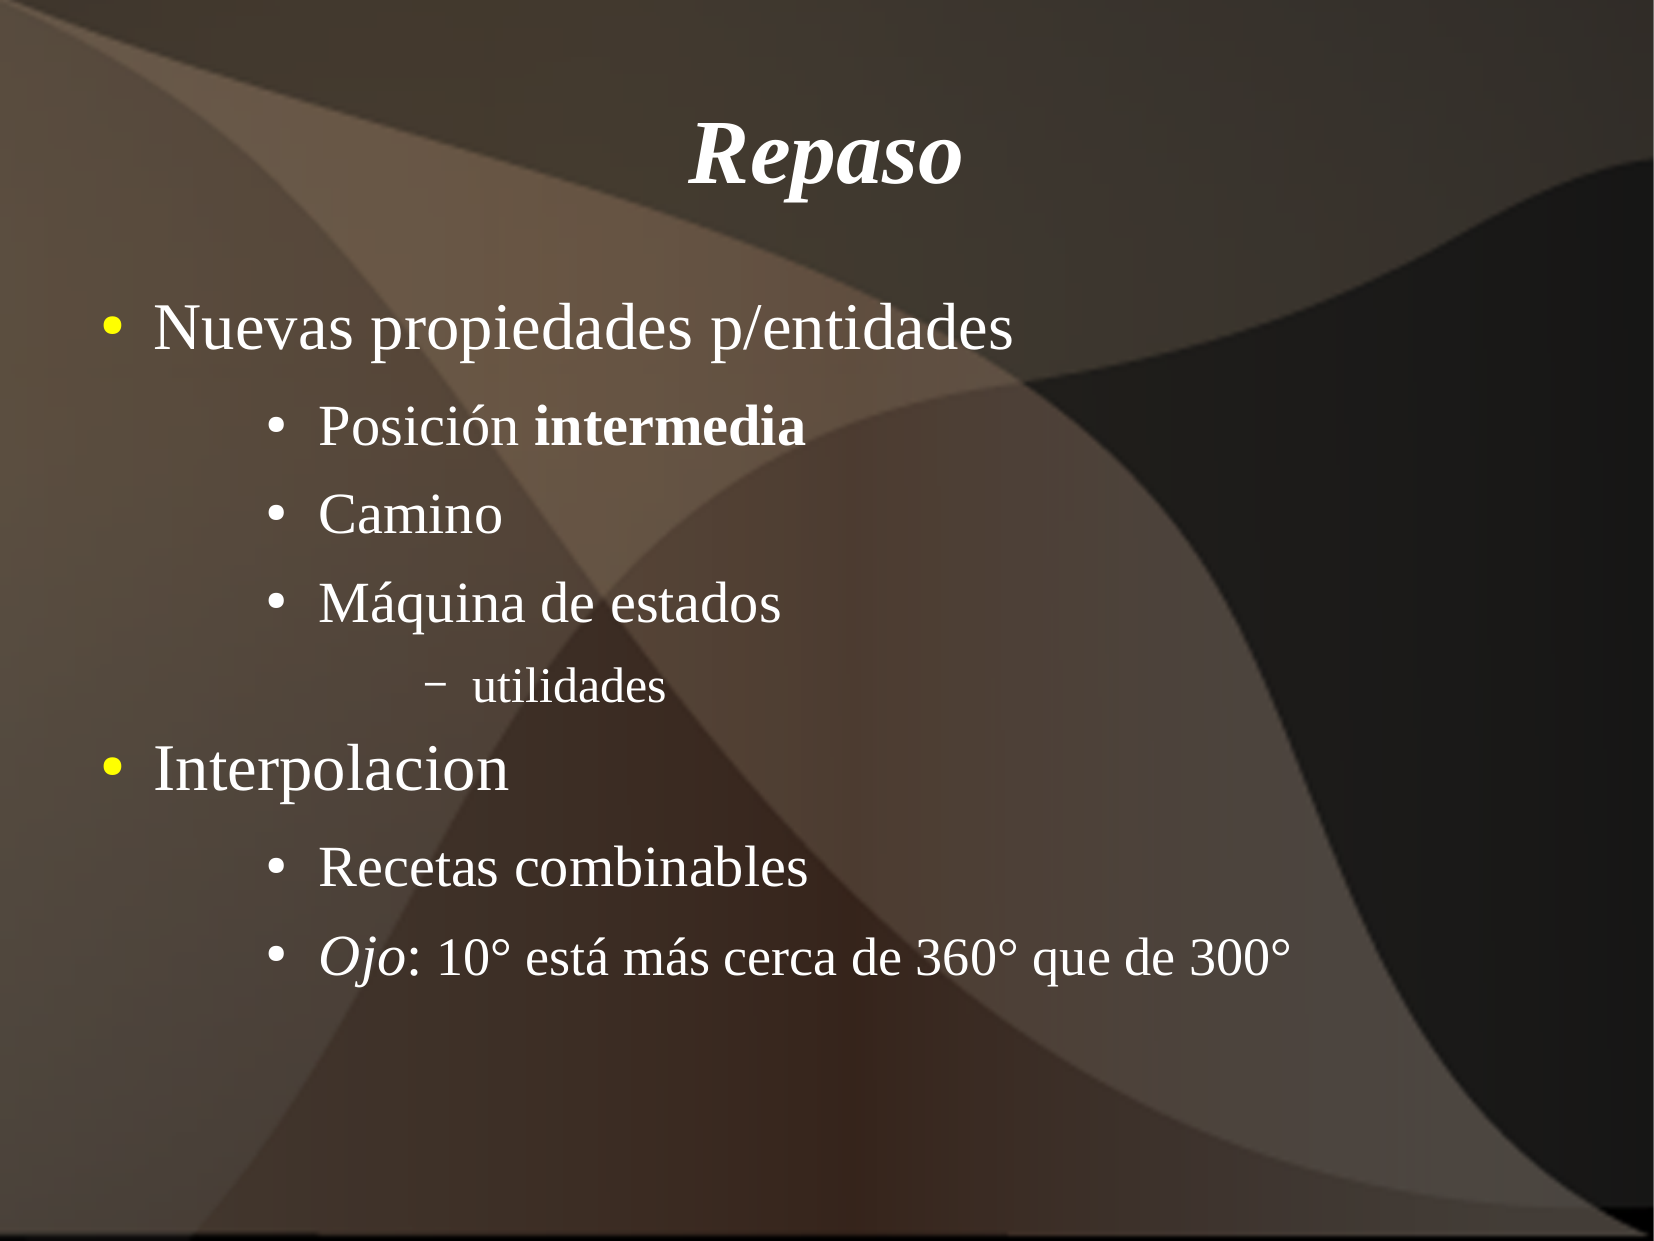

# Repaso
Nuevas propiedades p/entidades
Posición intermedia
Camino
Máquina de estados
utilidades
Interpolacion
Recetas combinables
Ojo: 10° está más cerca de 360° que de 300°